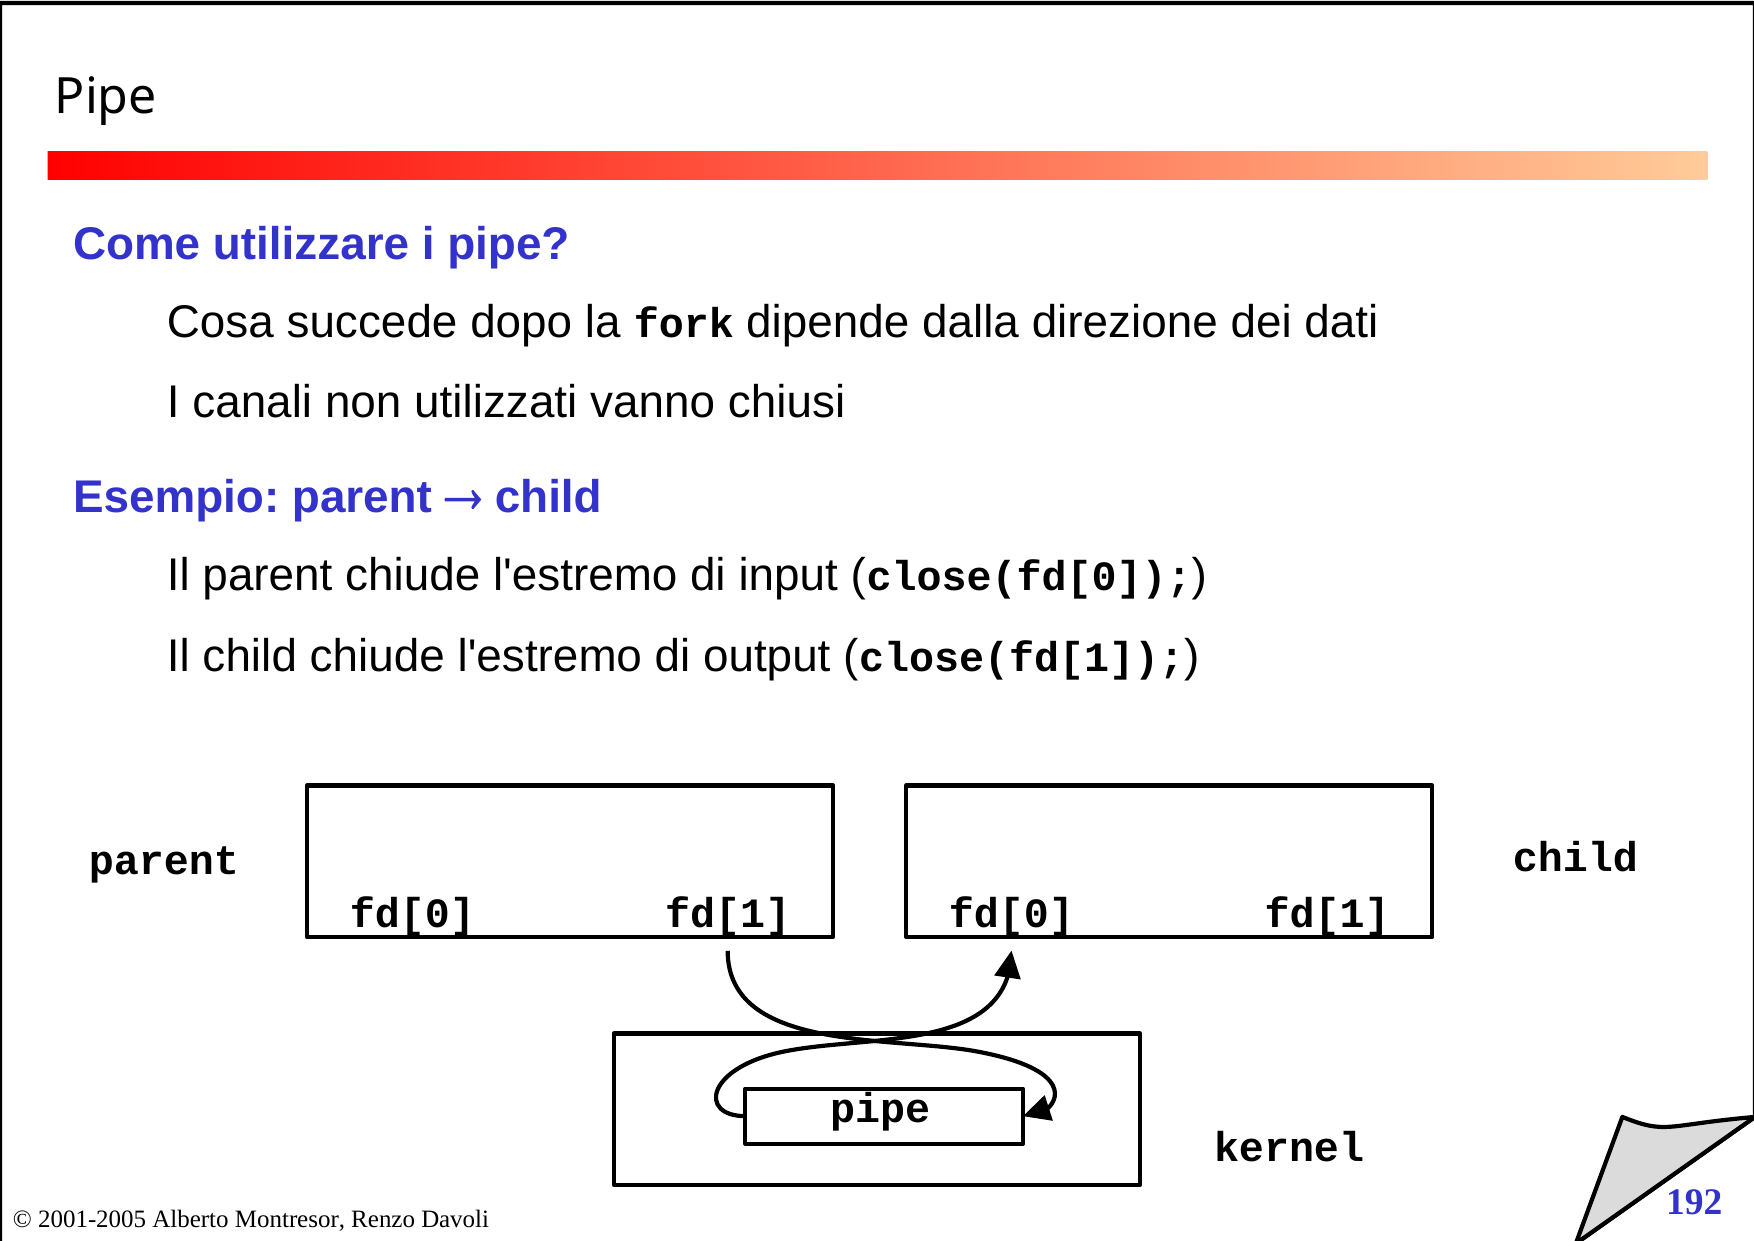

# Pipe
Come utilizzare i pipe?
Cosa succede dopo la fork dipende dalla direzione dei dati
I canali non utilizzati vanno chiusi
Esempio: parent  child
Il parent chiude l'estremo di input (close(fd[0]);)
Il child chiude l'estremo di output (close(fd[1]);)
child
parent
fd[0]
fd[1]
fd[0]
fd[1]
pipe
kernel